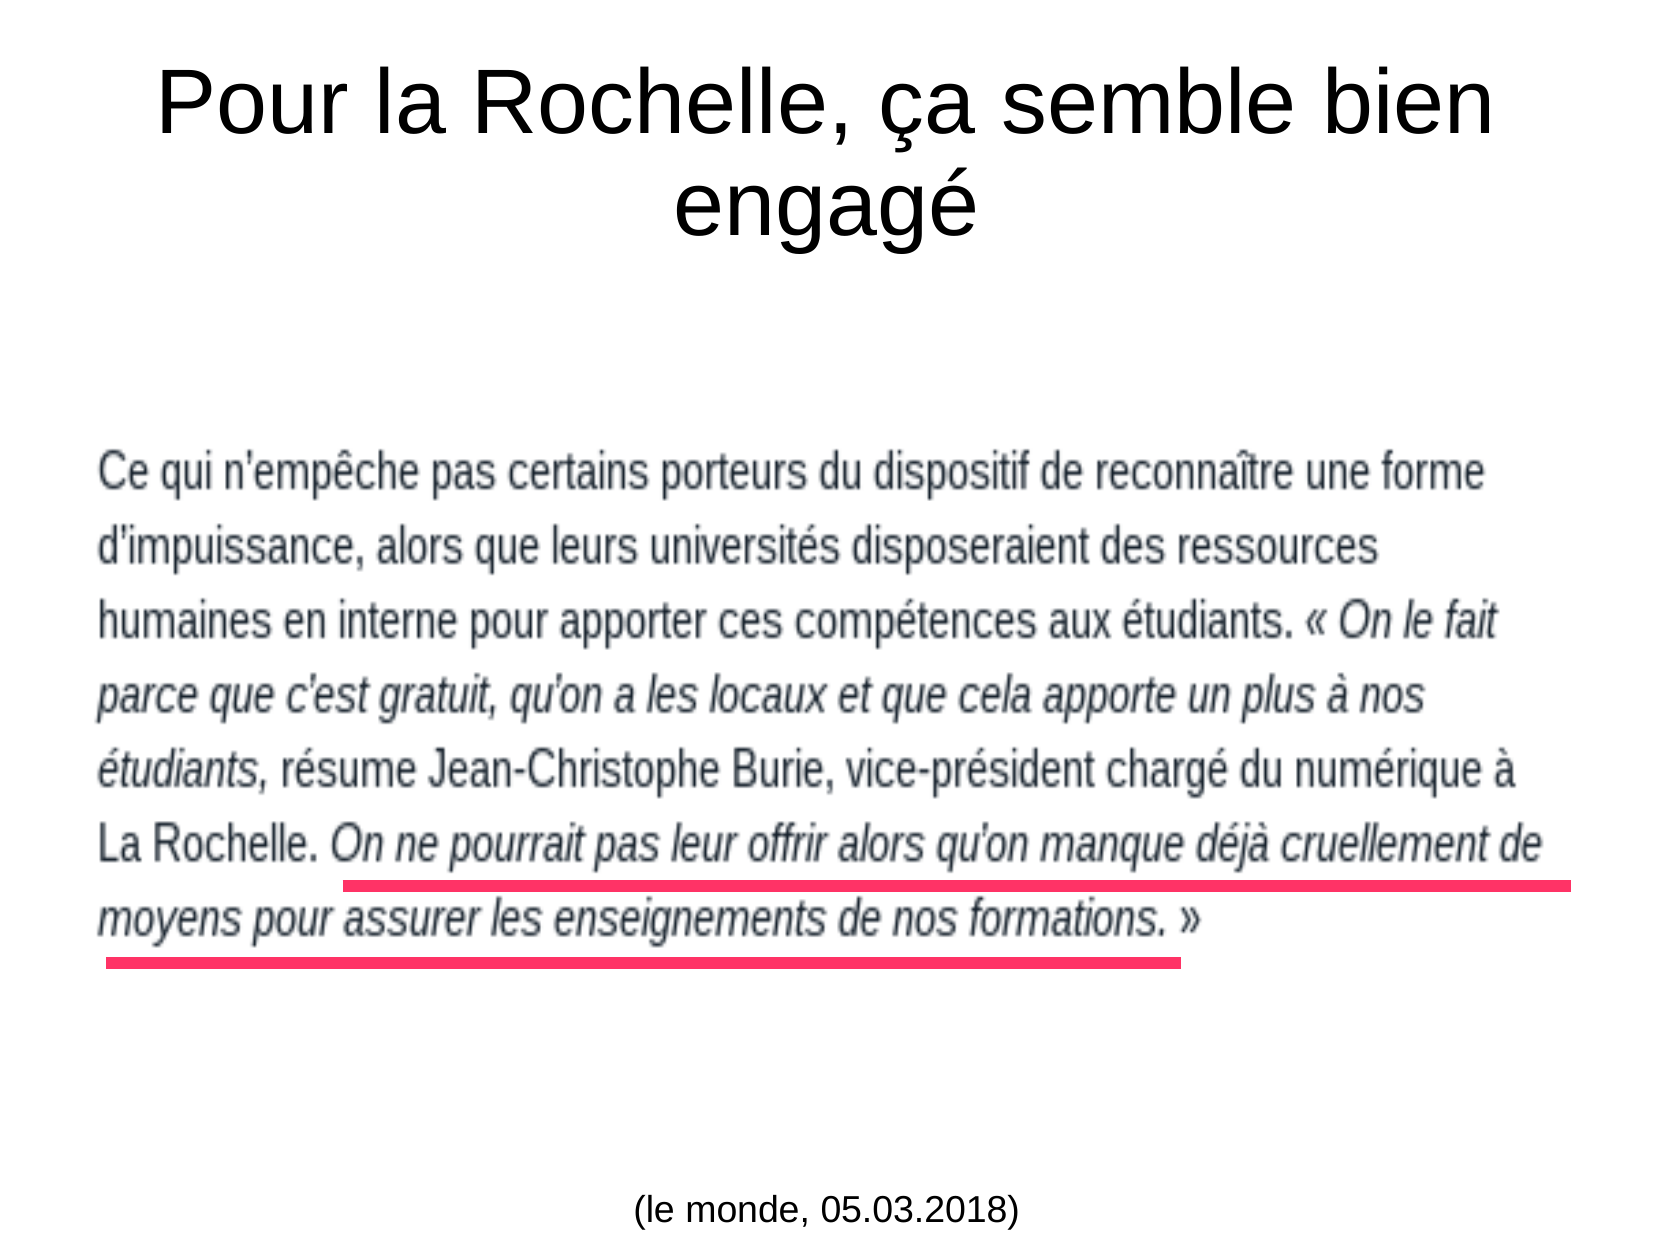

# Pour la Rochelle, ça semble bien engagé
(le monde, 05.03.2018)